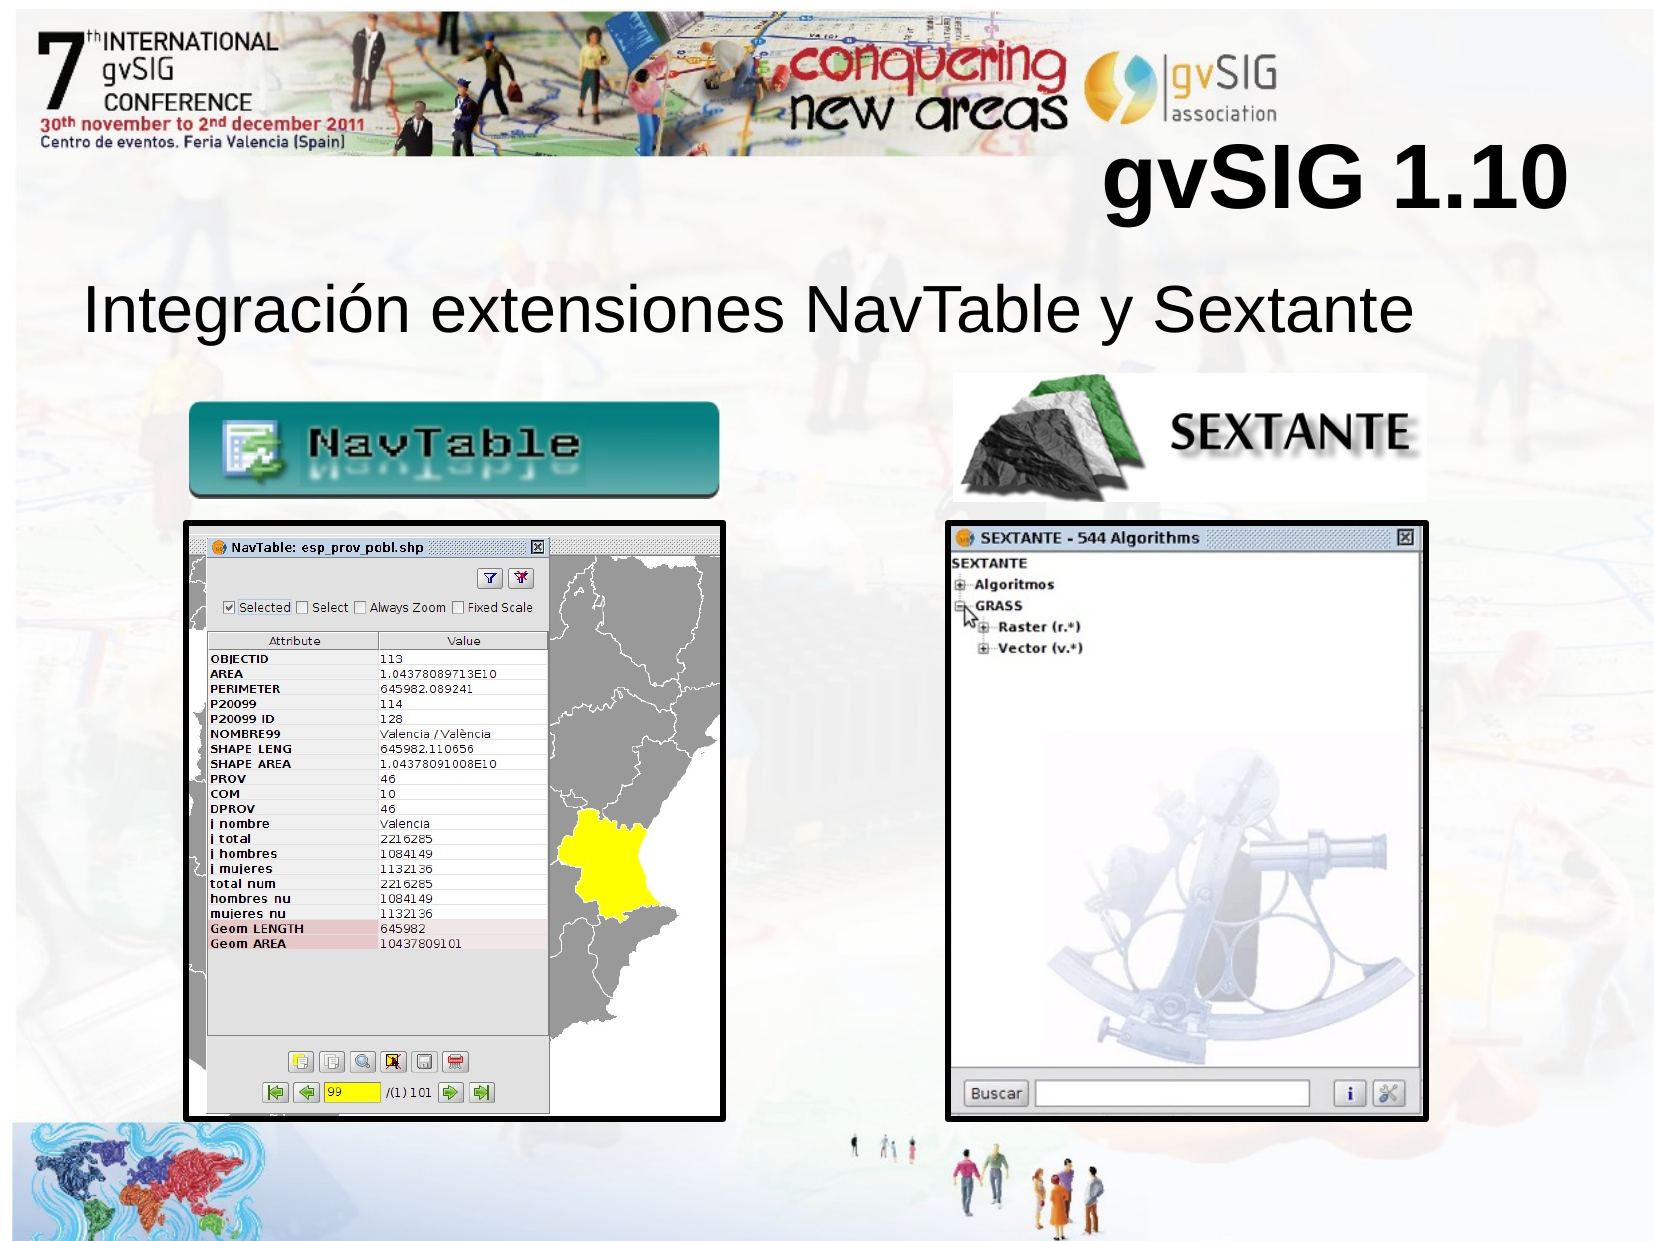

# gvSIG 1.10
Integración extensiones NavTable y Sextante